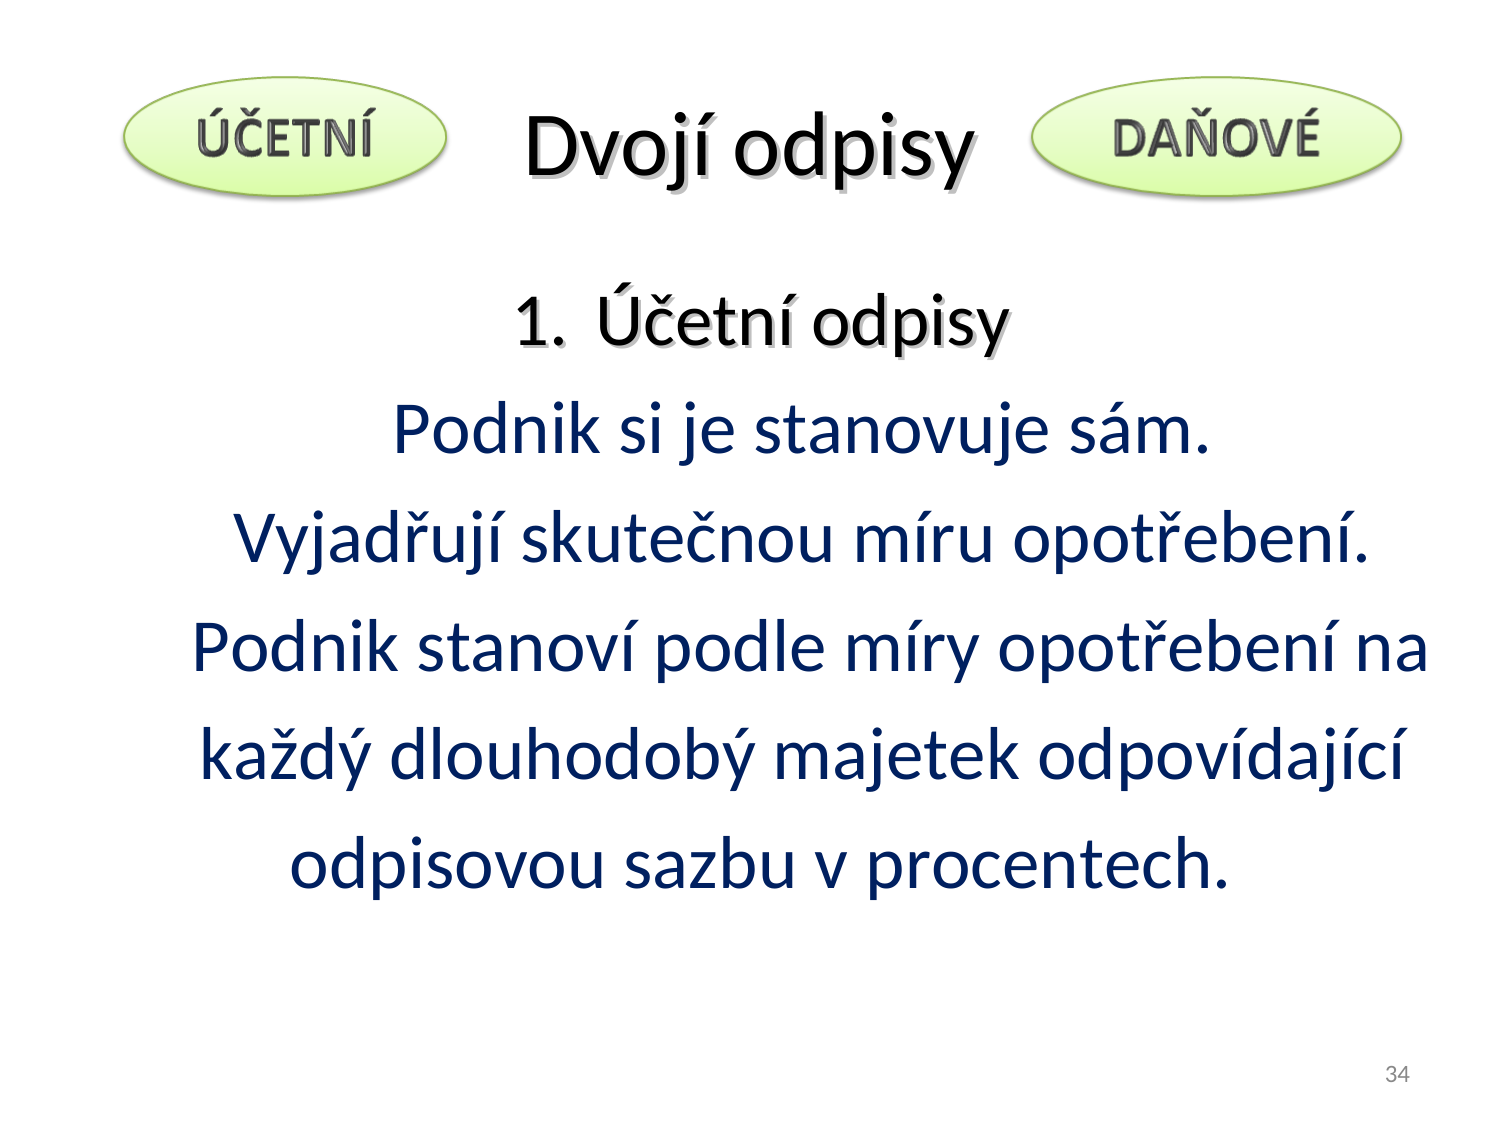

# Dvojí odpisy
Účetní odpisy
	Podnik si je stanovuje sám.
	Vyjadřují skutečnou míru opotřebení.
	 Podnik stanoví podle míry opotřebení na
	každý dlouhodobý majetek odpovídající
odpisovou sazbu v procentech.